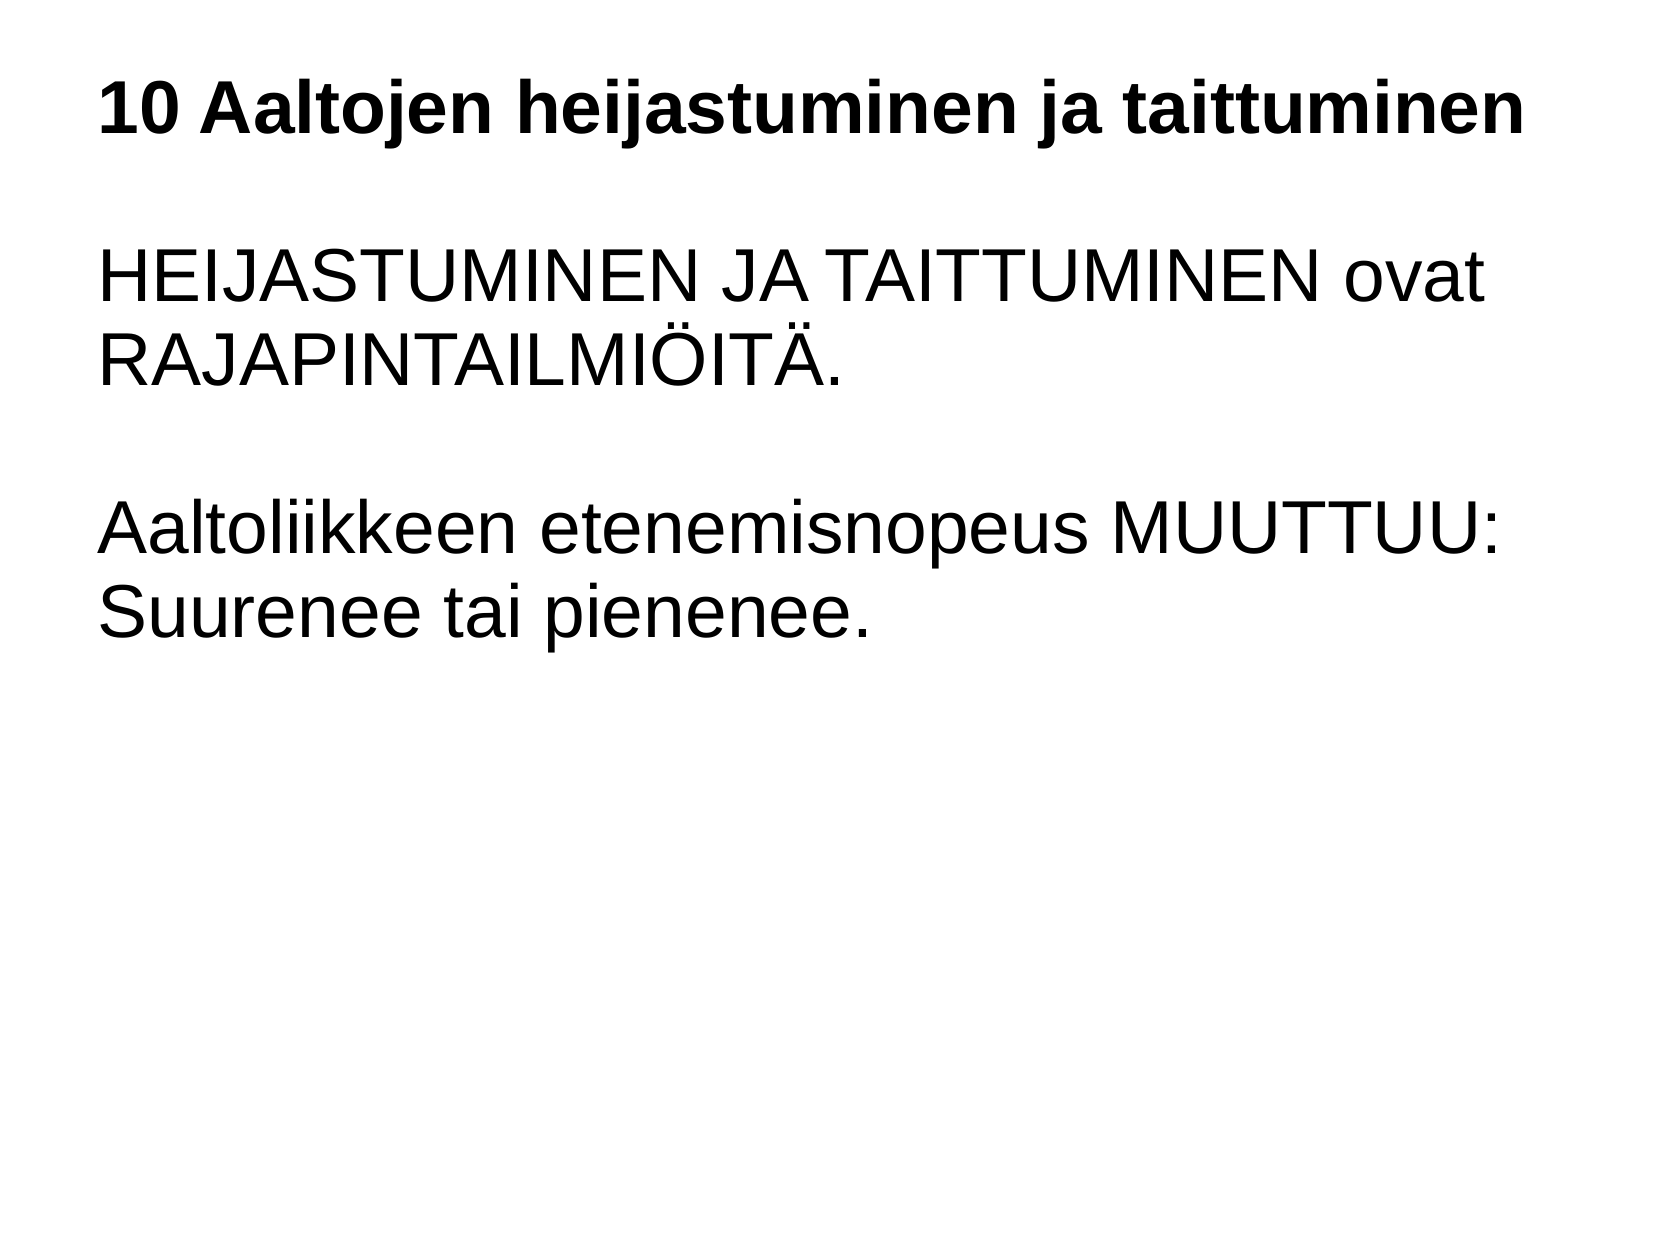

10 Aaltojen heijastuminen ja taittuminen
HEIJASTUMINEN JA TAITTUMINEN ovat RAJAPINTAILMIÖITÄ.
Aaltoliikkeen etenemisnopeus MUUTTUU: Suurenee tai pienenee.